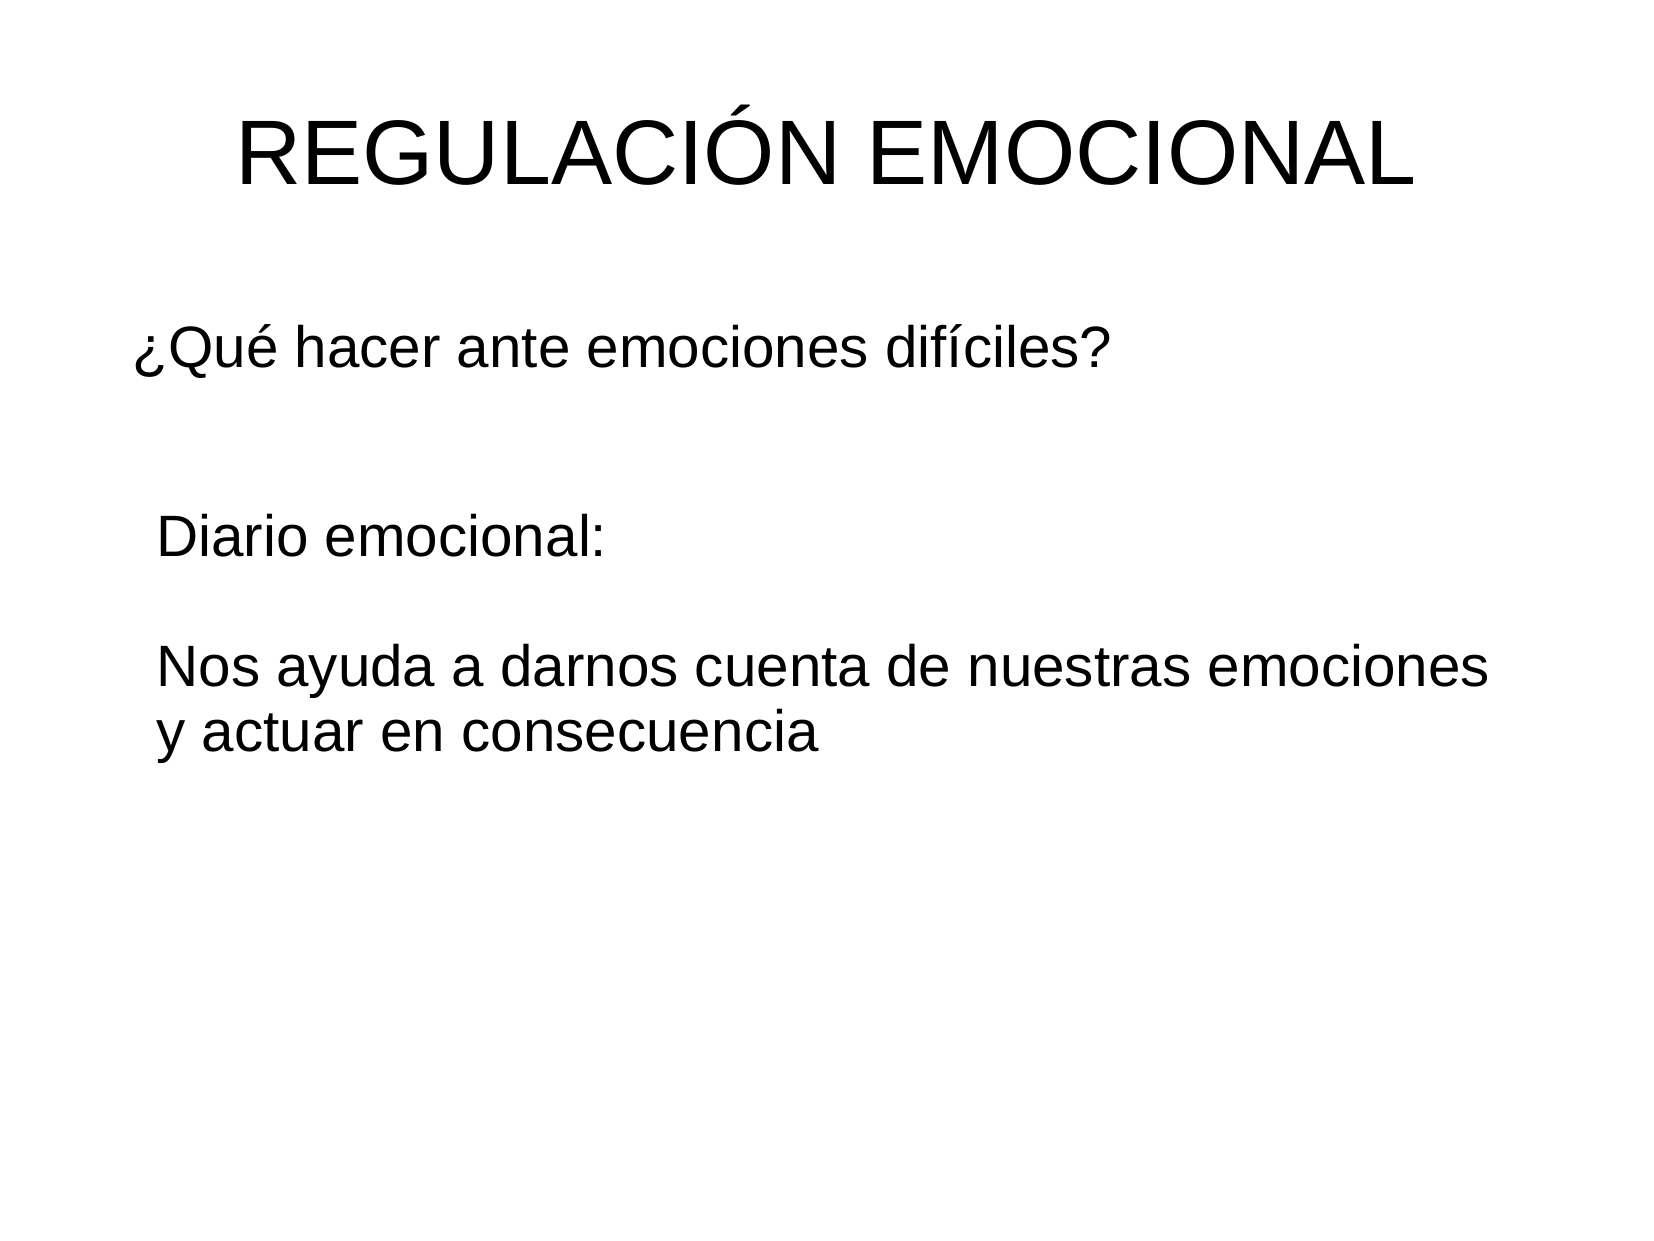

# REGULACIÓN EMOCIONAL
¿Qué hacer ante emociones difíciles?
Diario emocional:
Nos ayuda a darnos cuenta de nuestras emociones y actuar en consecuencia